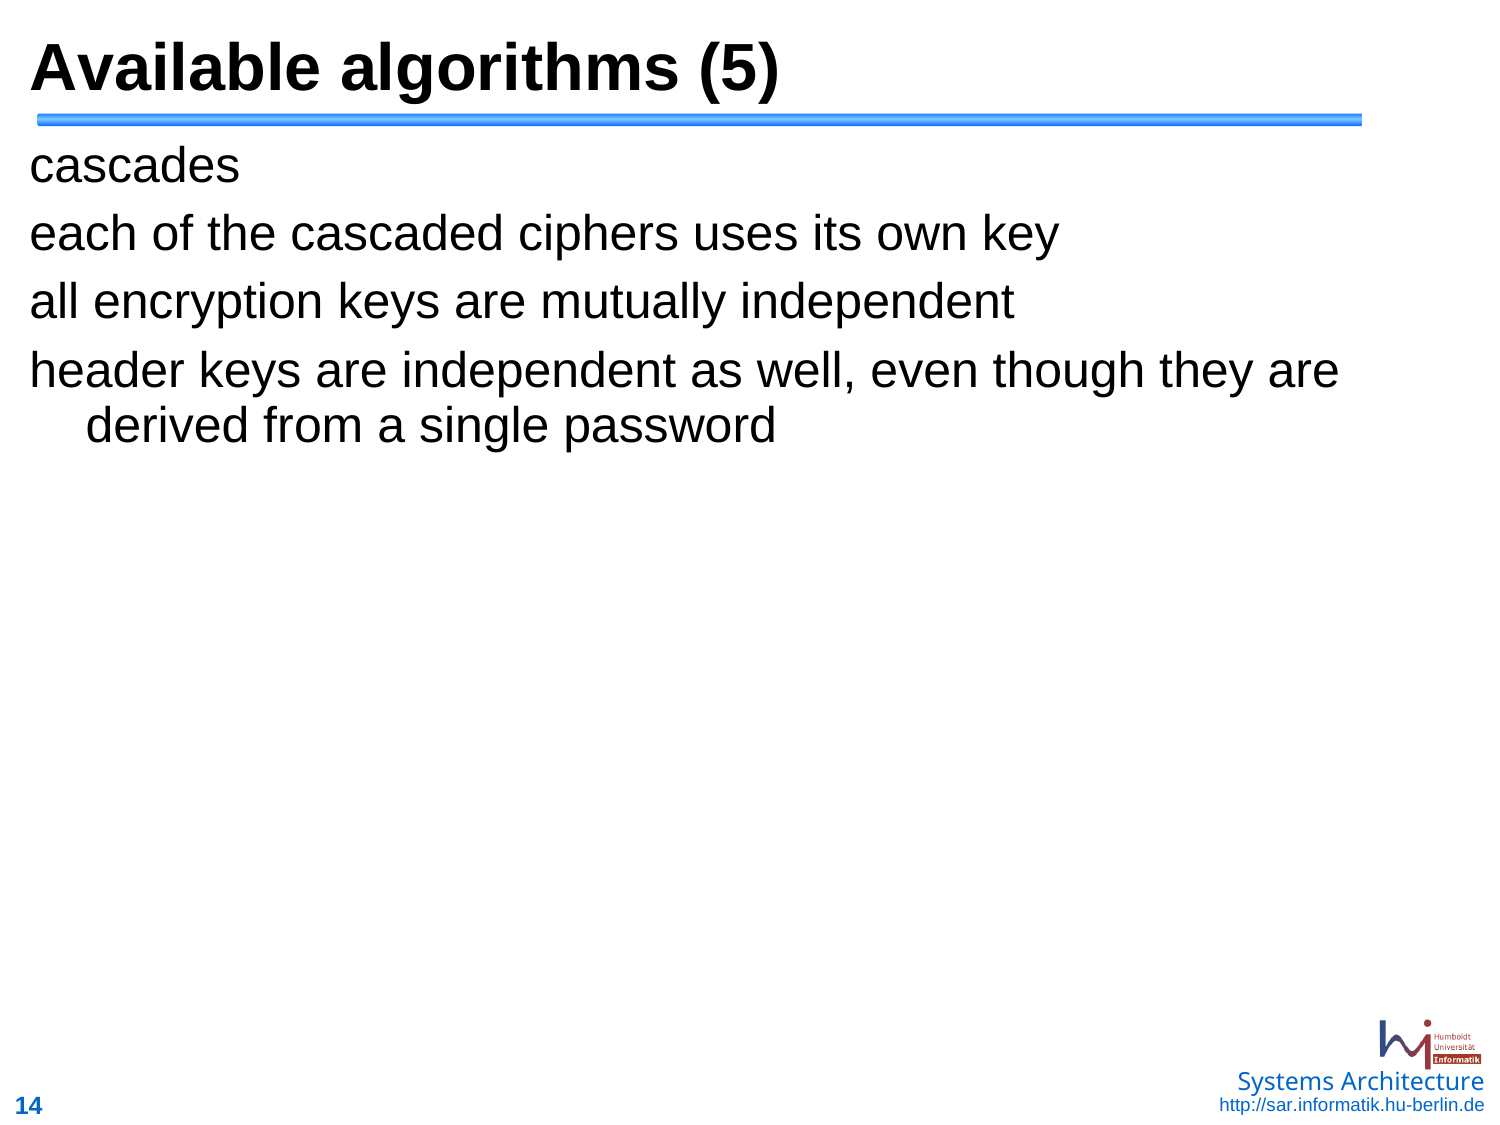

# Available algorithms (5)
cascades
each of the cascaded ciphers uses its own key
all encryption keys are mutually independent
header keys are independent as well, even though they are derived from a single password